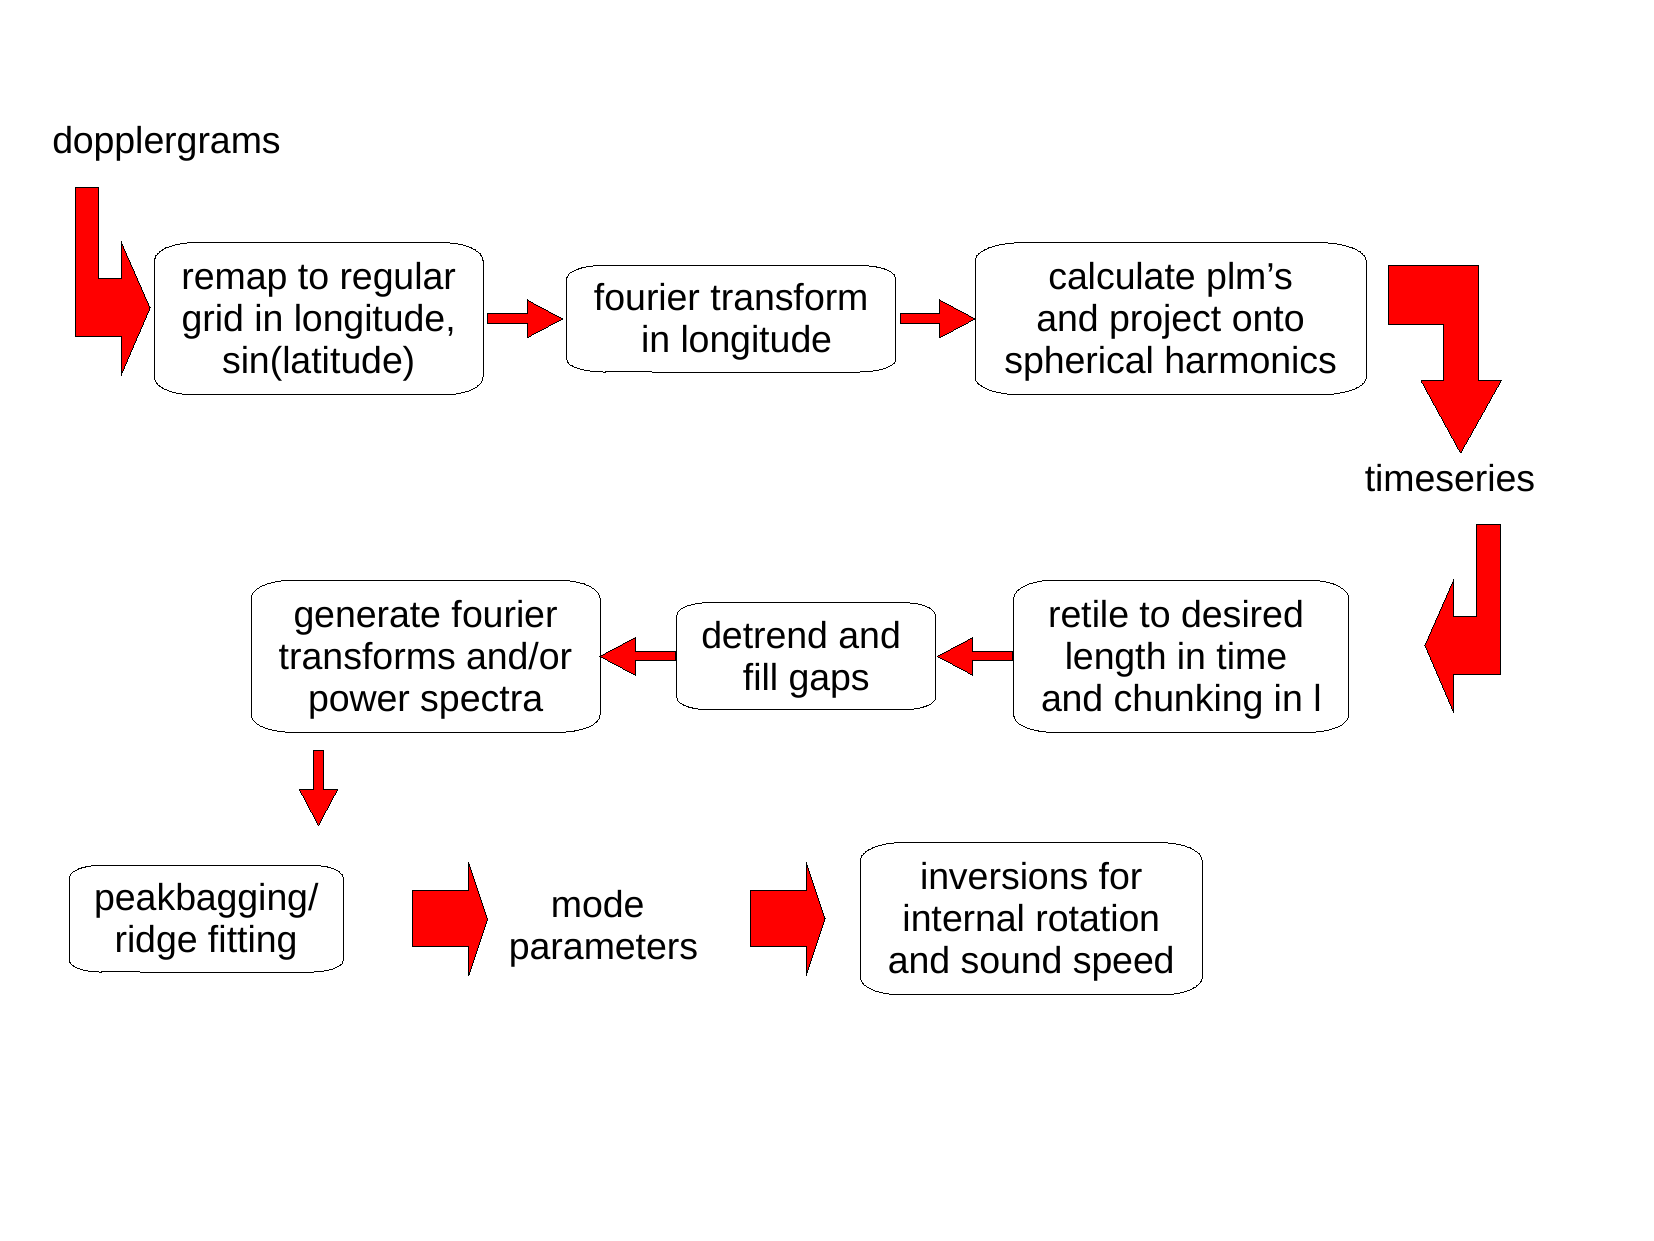

dopplergrams
remap to regular
grid in longitude,
sin(latitude)
calculate plm’s
and project onto
spherical harmonics
fourier transform
 in longitude
timeseries
generate fourier
transforms and/or
power spectra
retile to desired
length in time
and chunking in l
detrend and
fill gaps
inversions for
internal rotation
and sound speed
peakbagging/
ridge fitting
 mode
parameters